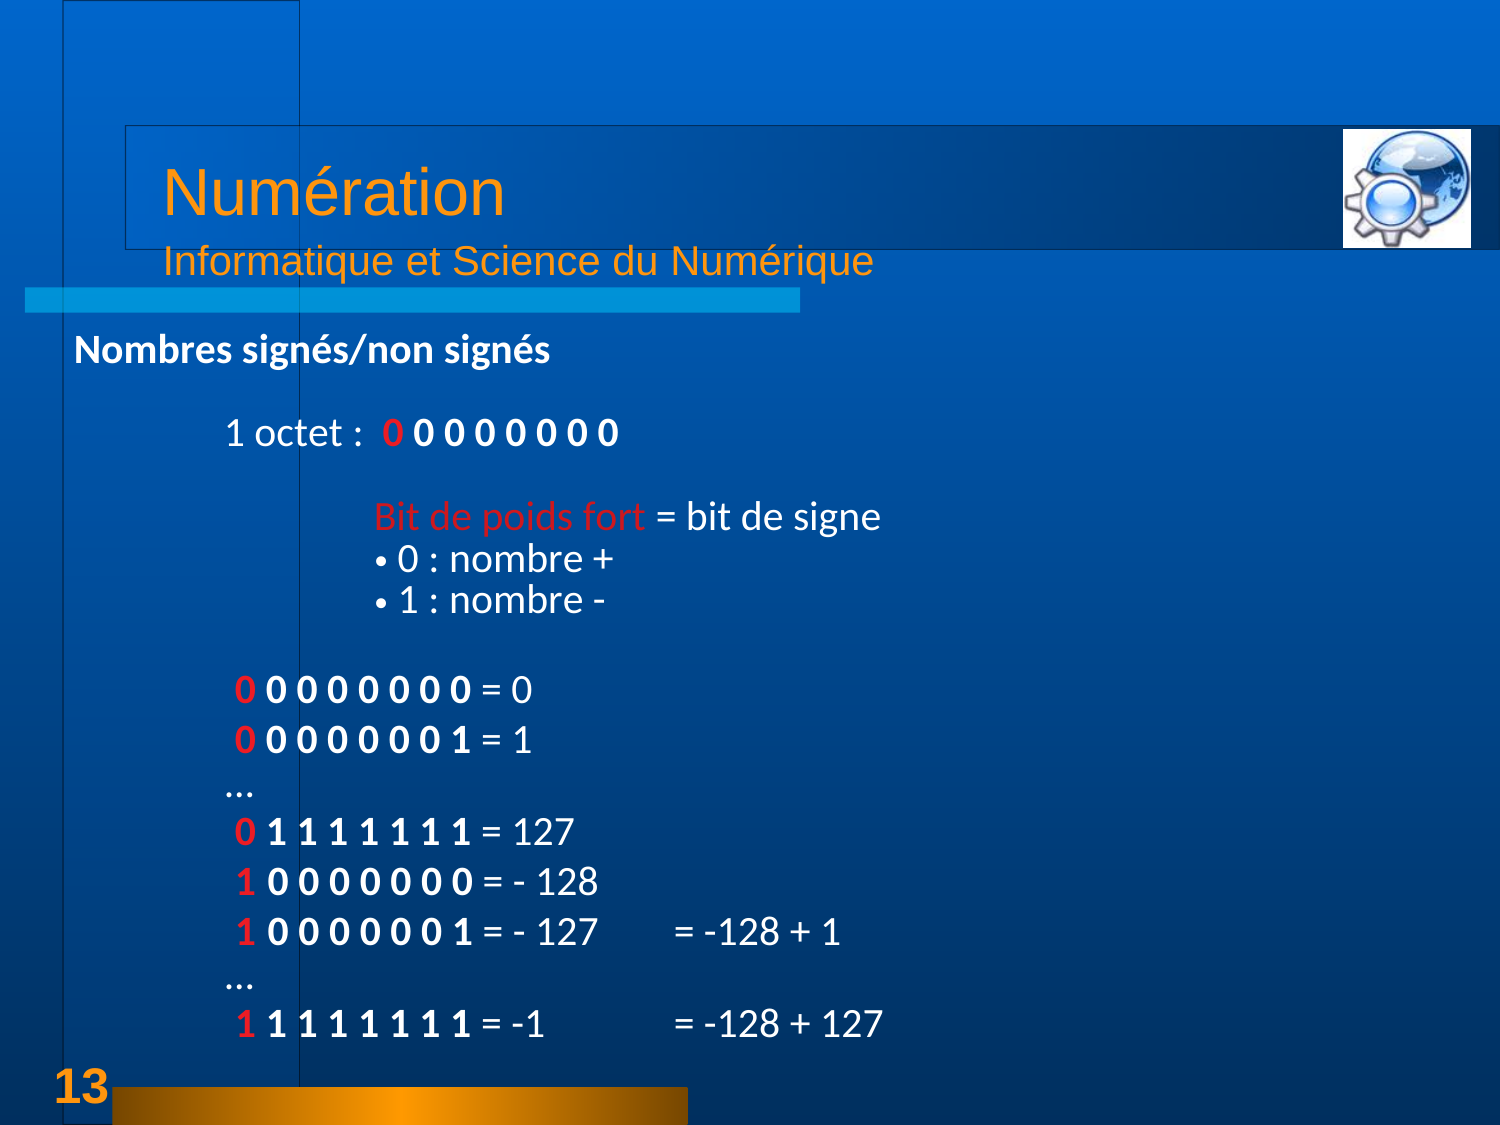

Nombres signés/non signés
	1 octet : 0 0 0 0 0 0 0 0
		Bit de poids fort = bit de signe
 0 : nombre +
 1 : nombre -
	 0 0 0 0 0 0 0 0 = 0
	 0 0 0 0 0 0 0 1 = 1
	...
	 0 1 1 1 1 1 1 1 = 127
	 1 0 0 0 0 0 0 0 = - 128
	 1 0 0 0 0 0 0 1 = - 127	= -128 + 1
	...
	 1 1 1 1 1 1 1 1 = -1	= -128 + 127